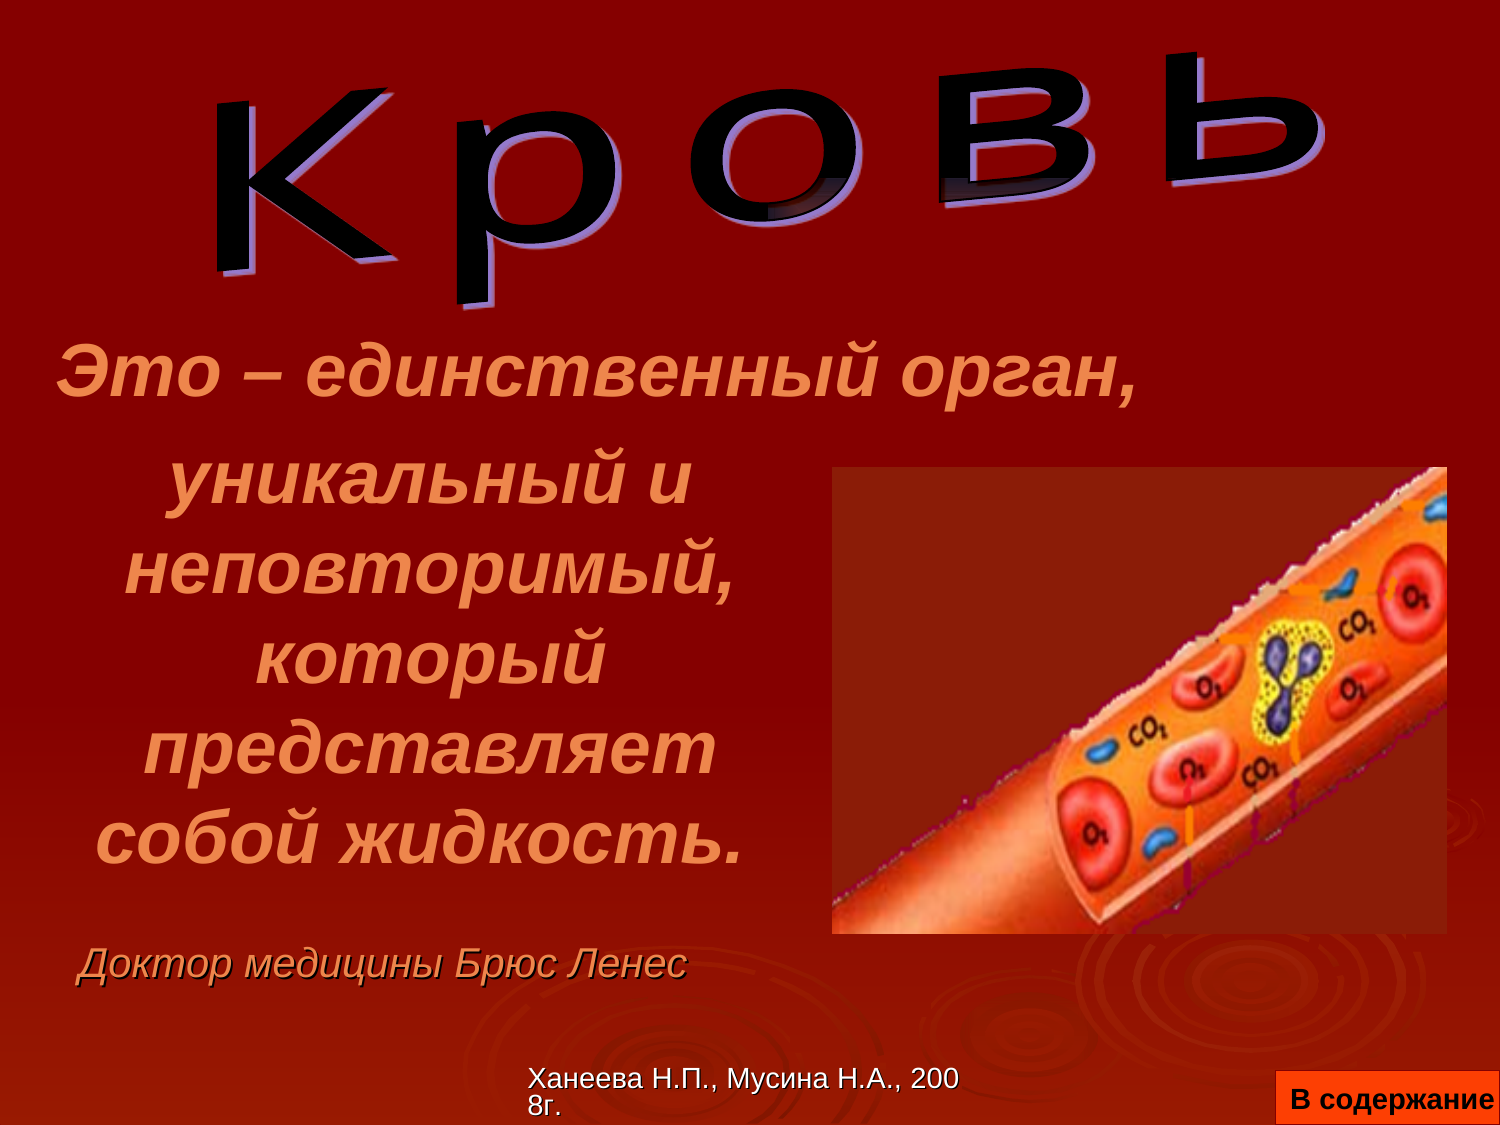

Кровь
Это – единственный орган,
уникальный и неповторимый, который представляет собой жидкость.
Доктор медицины Брюс Ленес
Ханеева Н.П., Мусина Н.А., 2008г.
В содержание